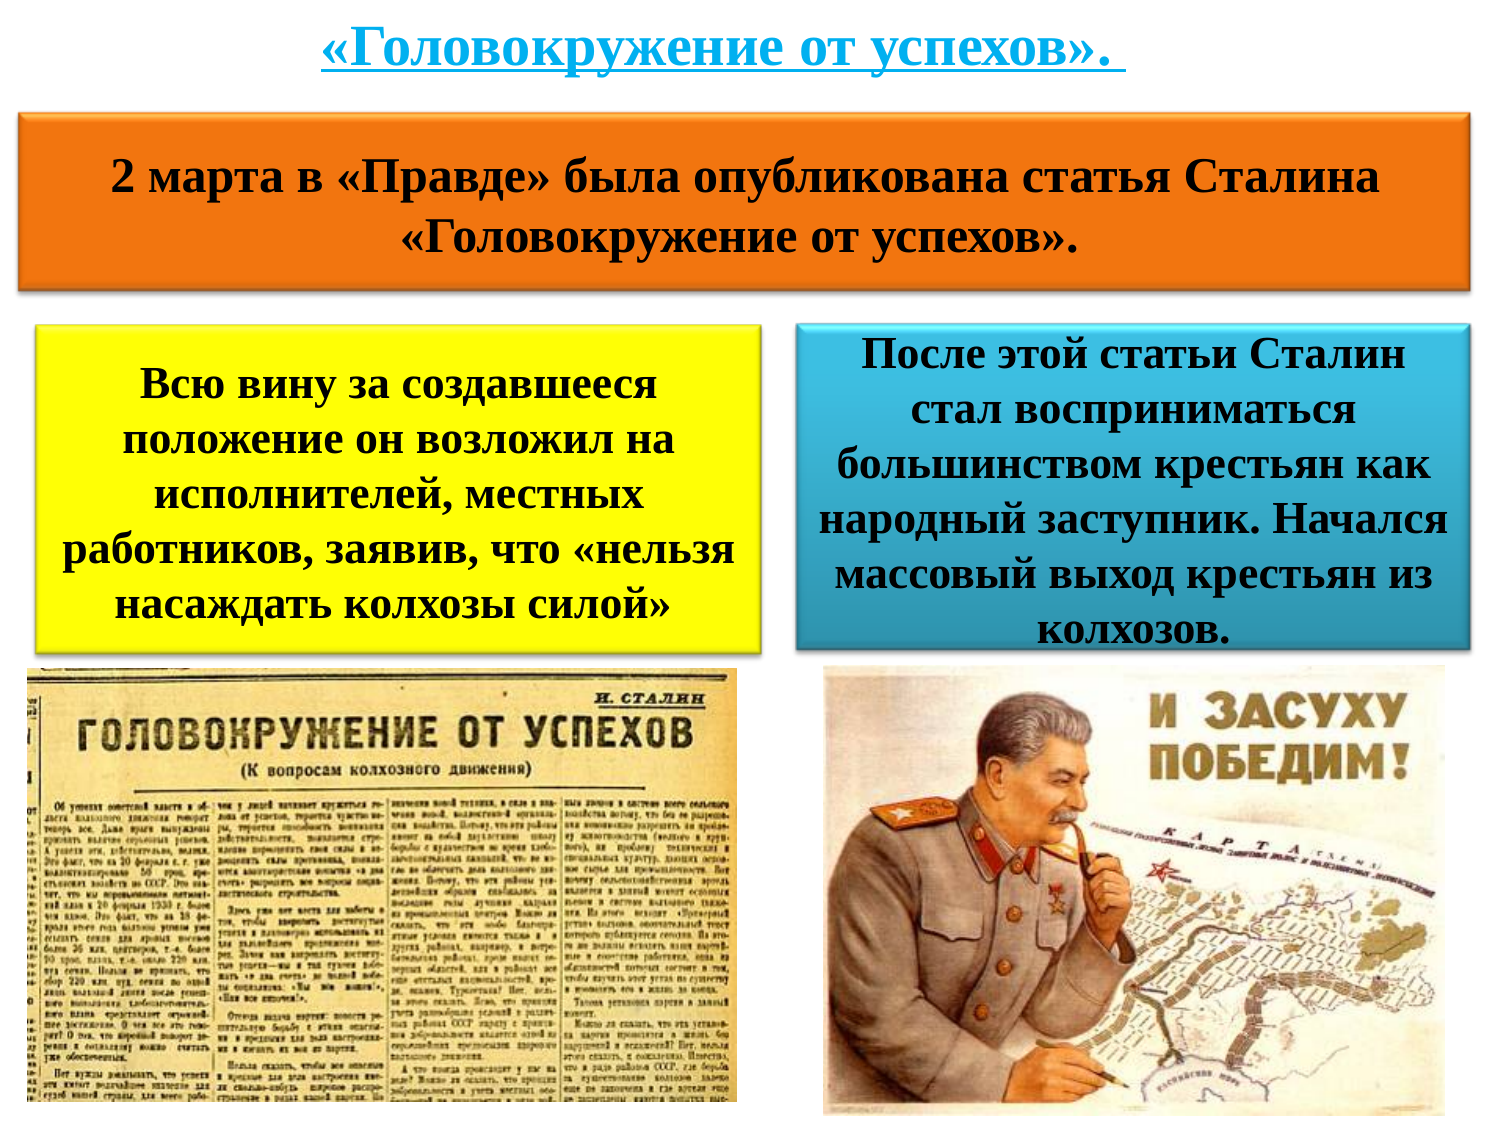

«Головокружение от успехов».
2 марта в «Правде» была опубликована статья Сталина «Головокружение от успехов».
Всю вину за создавшееся положение он возложил на исполнителей, местных работников, заявив, что «нельзя насаждать колхозы силой»
После этой статьи Сталин стал восприниматься большинством крестьян как народный заступник. Начался массовый выход крестьян из колхозов.